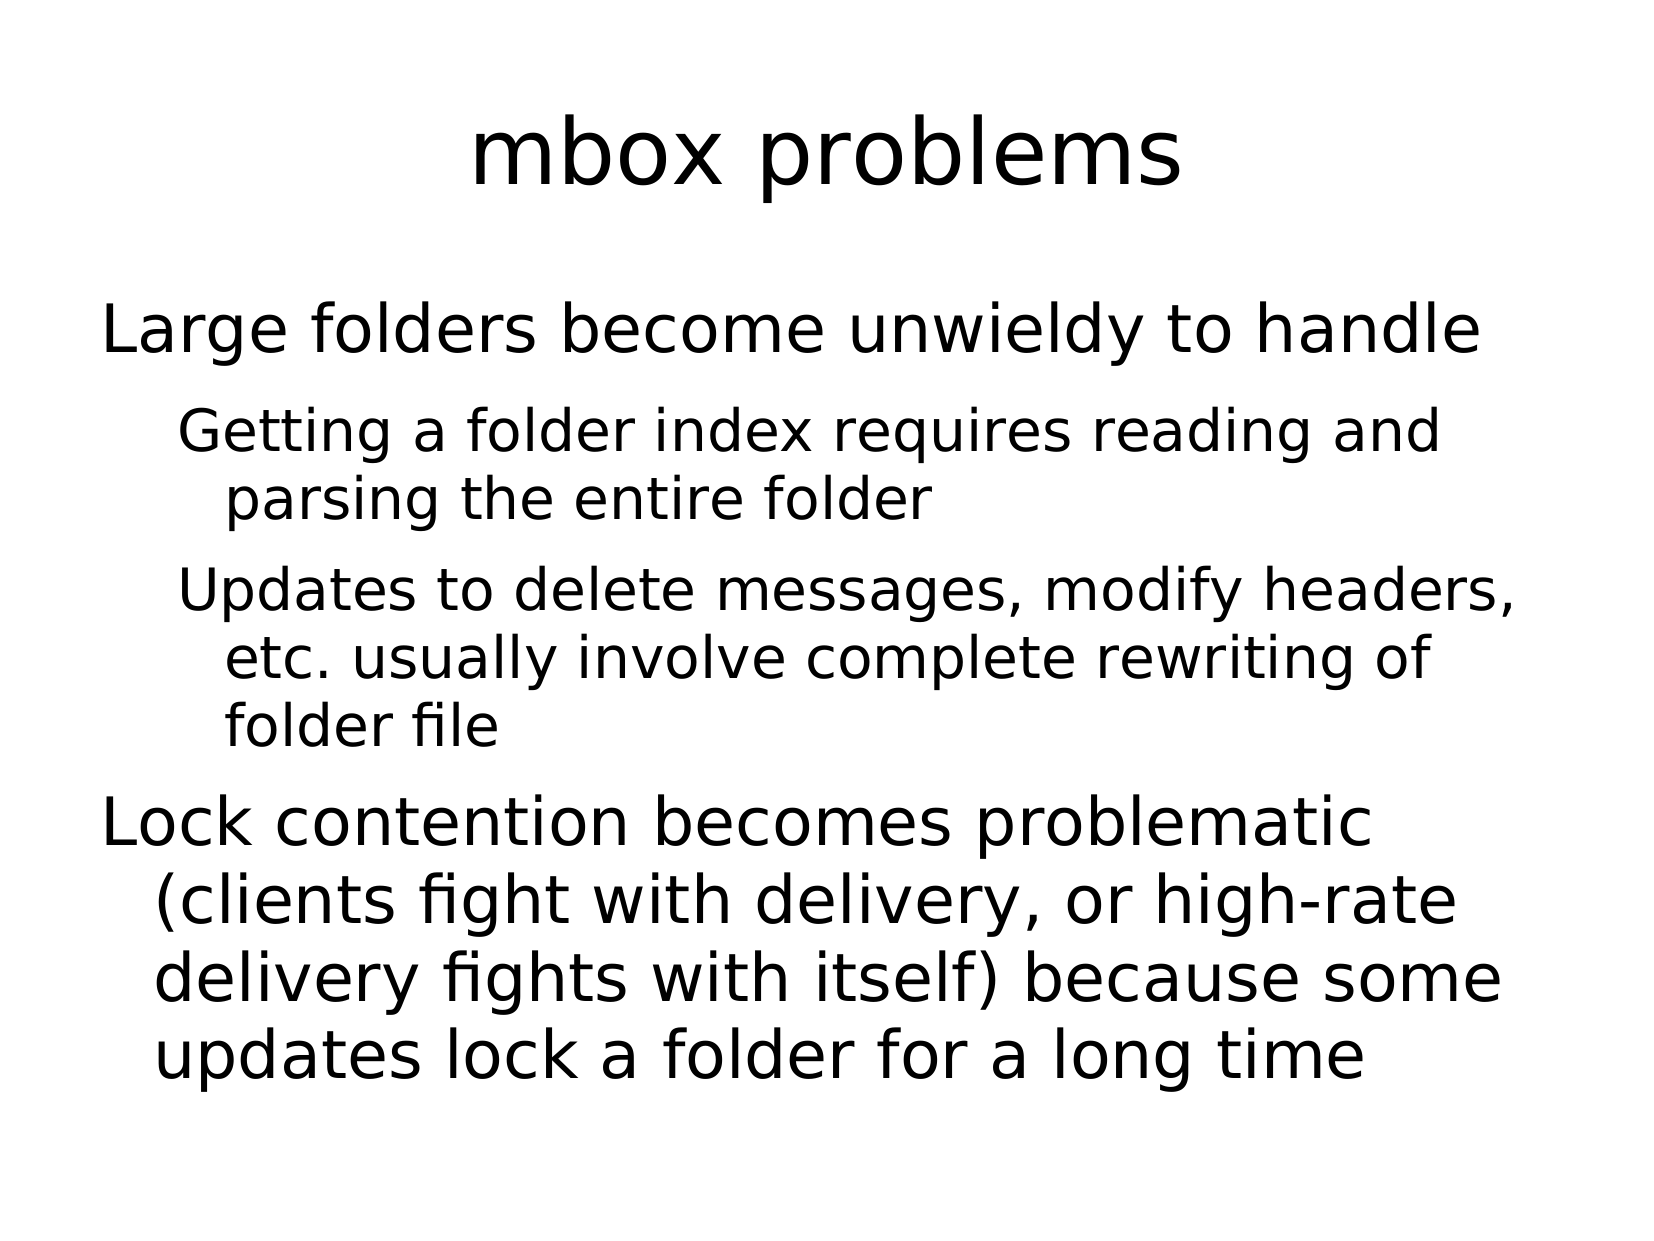

# mbox problems
Large folders become unwieldy to handle
Getting a folder index requires reading and parsing the entire folder
Updates to delete messages, modify headers, etc. usually involve complete rewriting of folder file
Lock contention becomes problematic (clients fight with delivery, or high-rate delivery fights with itself) because some updates lock a folder for a long time